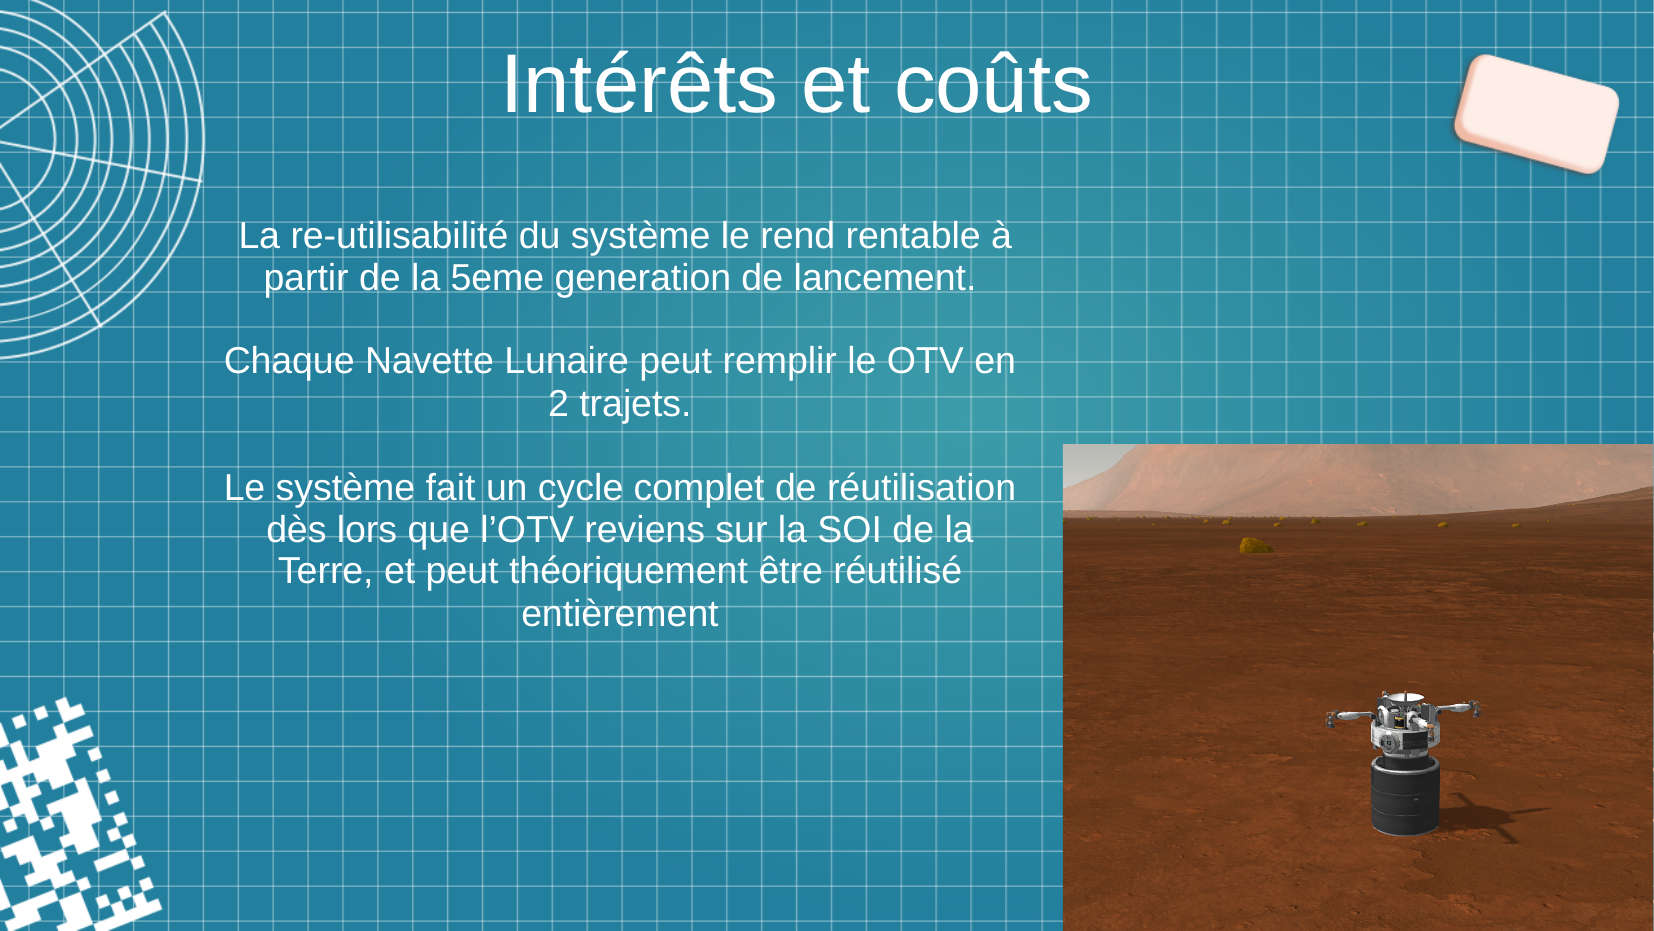

Intérêts et coûts
 La re-utilisabilité du système le rend rentable à partir de la 5eme generation de lancement.
Chaque Navette Lunaire peut remplir le OTV en 2 trajets.
Le système fait un cycle complet de réutilisation dès lors que l’OTV reviens sur la SOI de la Terre, et peut théoriquement être réutilisé entièrement